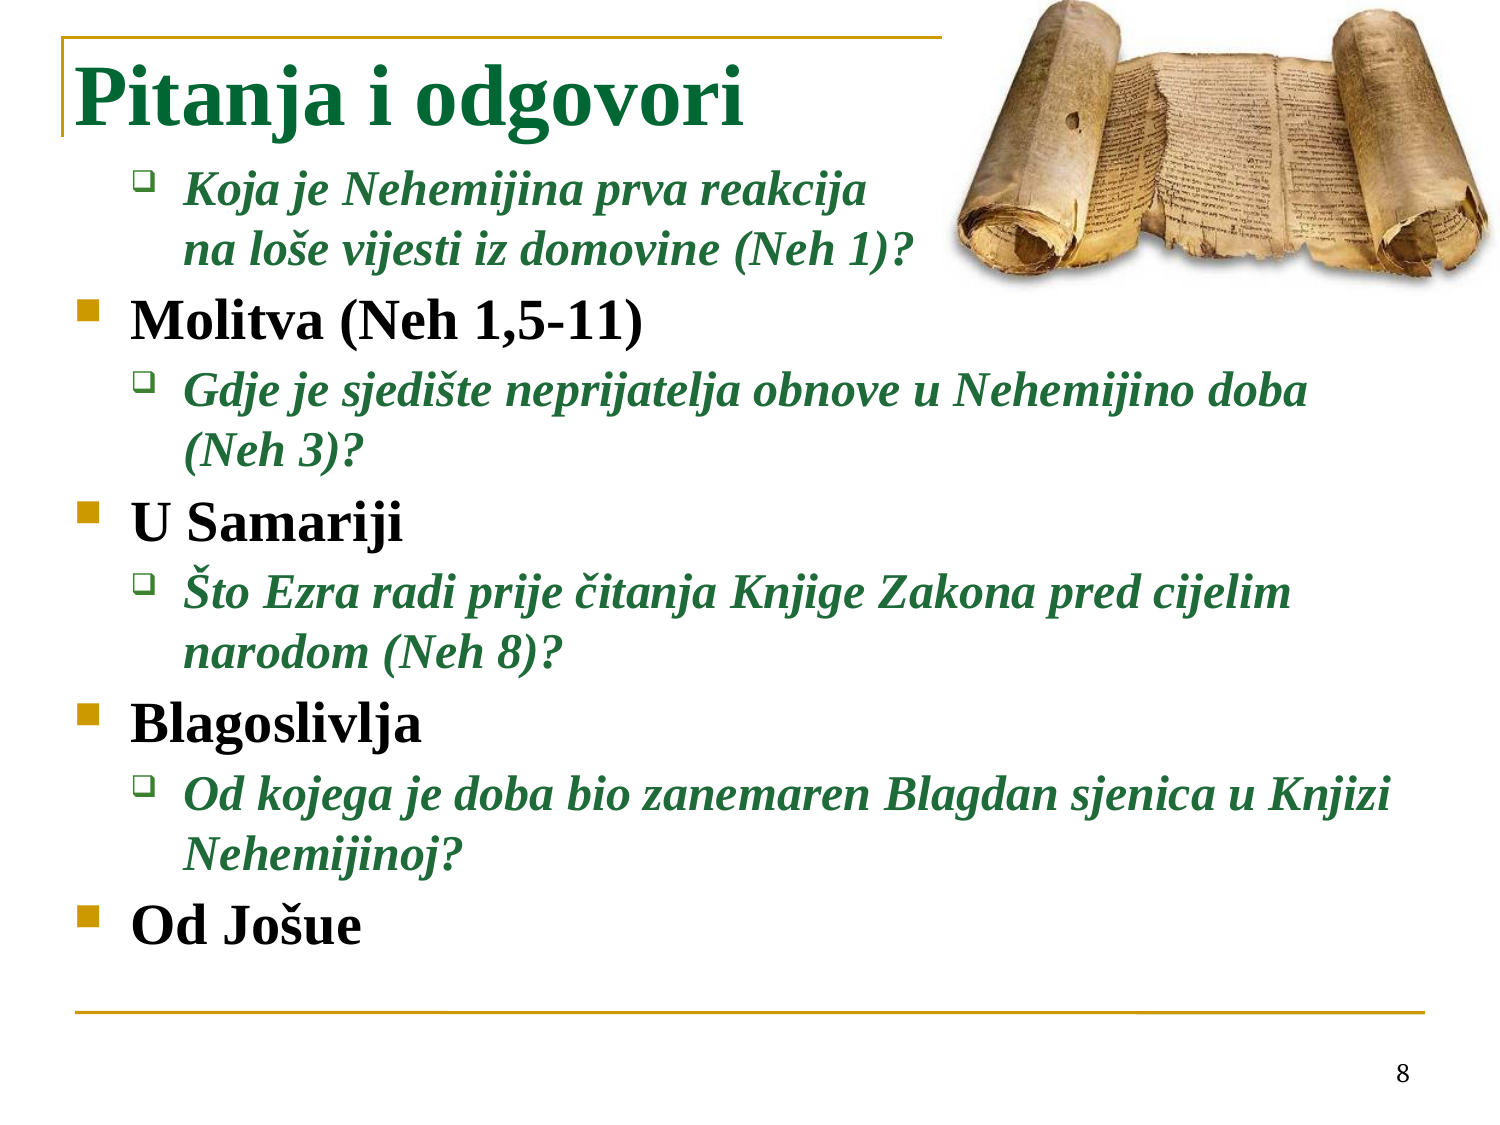

Pitanja i odgovori
Koja je Nehemijina prva reakcija
na loše vijesti iz domovine (Neh 1)?
Molitva (Neh 1,5-11)
Gdje je sjedište neprijatelja obnove u Nehemijino doba (Neh 3)?
U Samariji
Što Ezra radi prije čitanja Knjige Zakona pred cijelim narodom (Neh 8)?
Blagoslivlja
Od kojega je doba bio zanemaren Blagdan sjenica u Knjizi Nehemijinoj?
Od Jošue